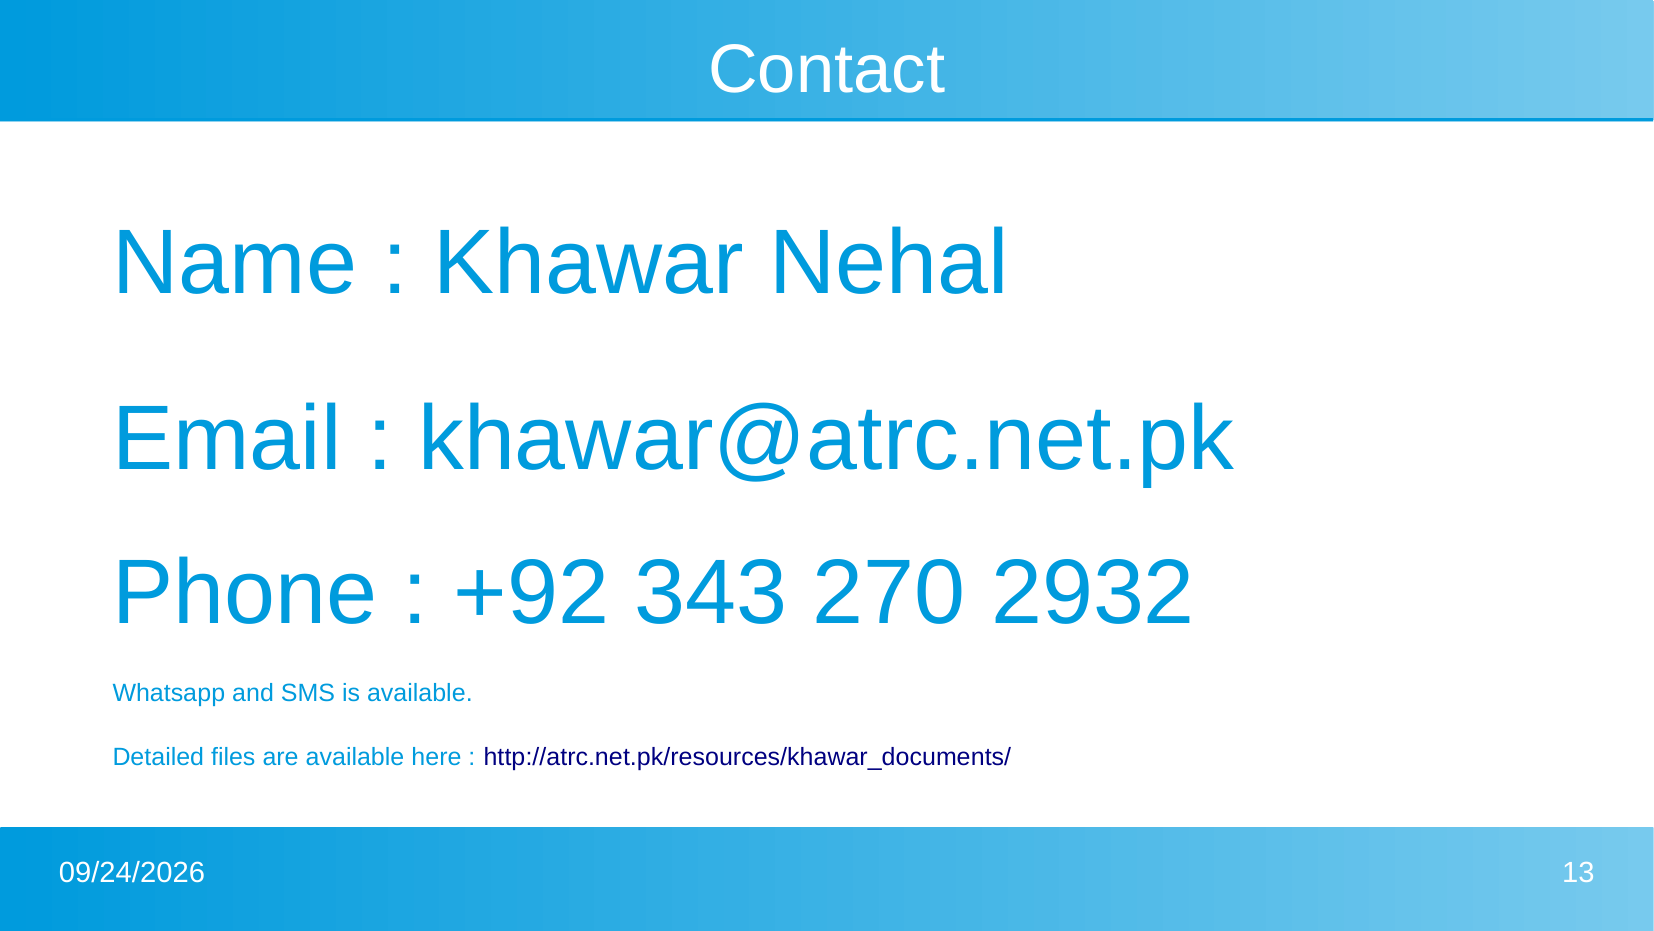

# Contact
Name : Khawar Nehal
Email : khawar@atrc.net.pk
Phone : +92 343 270 2932
Whatsapp and SMS is available.
Detailed files are available here : http://atrc.net.pk/resources/khawar_documents/
13